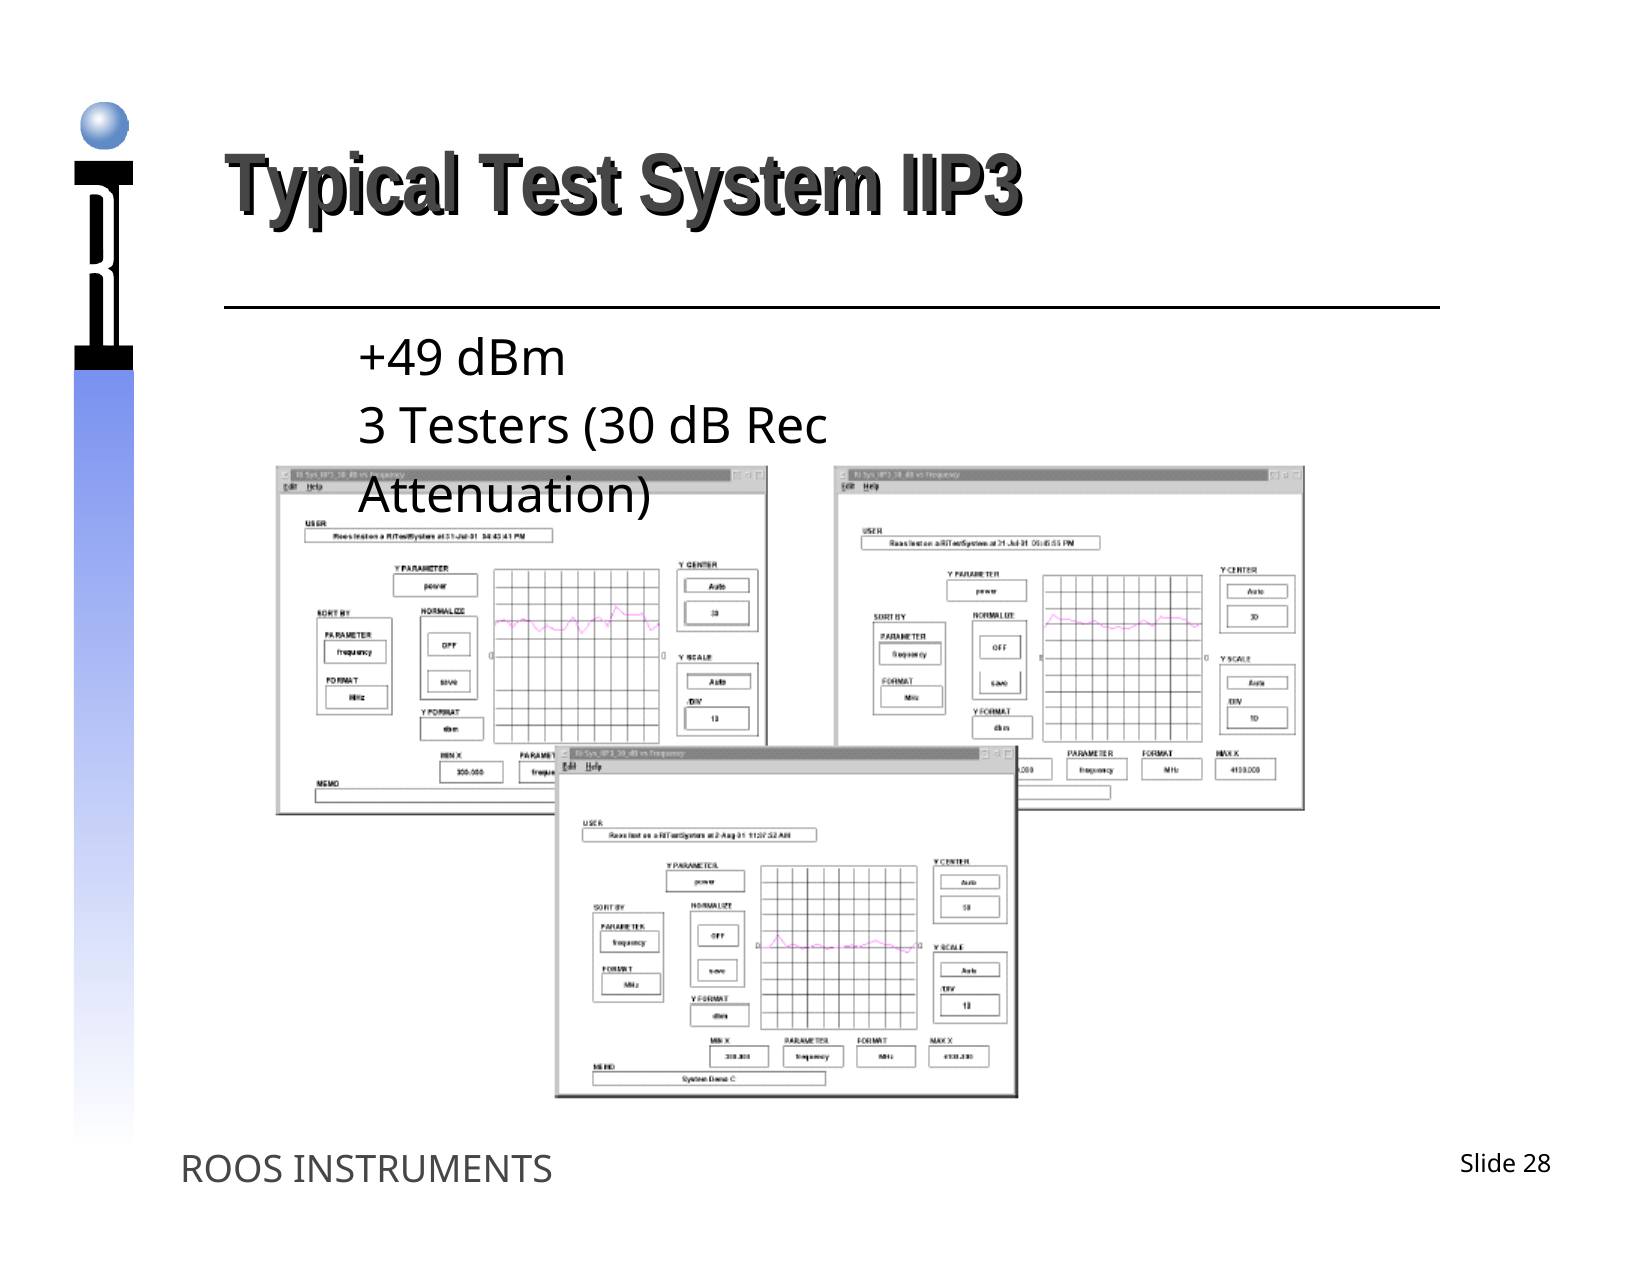

Typical Test System IIP3
+49 dBm
3 Testers (30 dB Rec Attenuation)
28